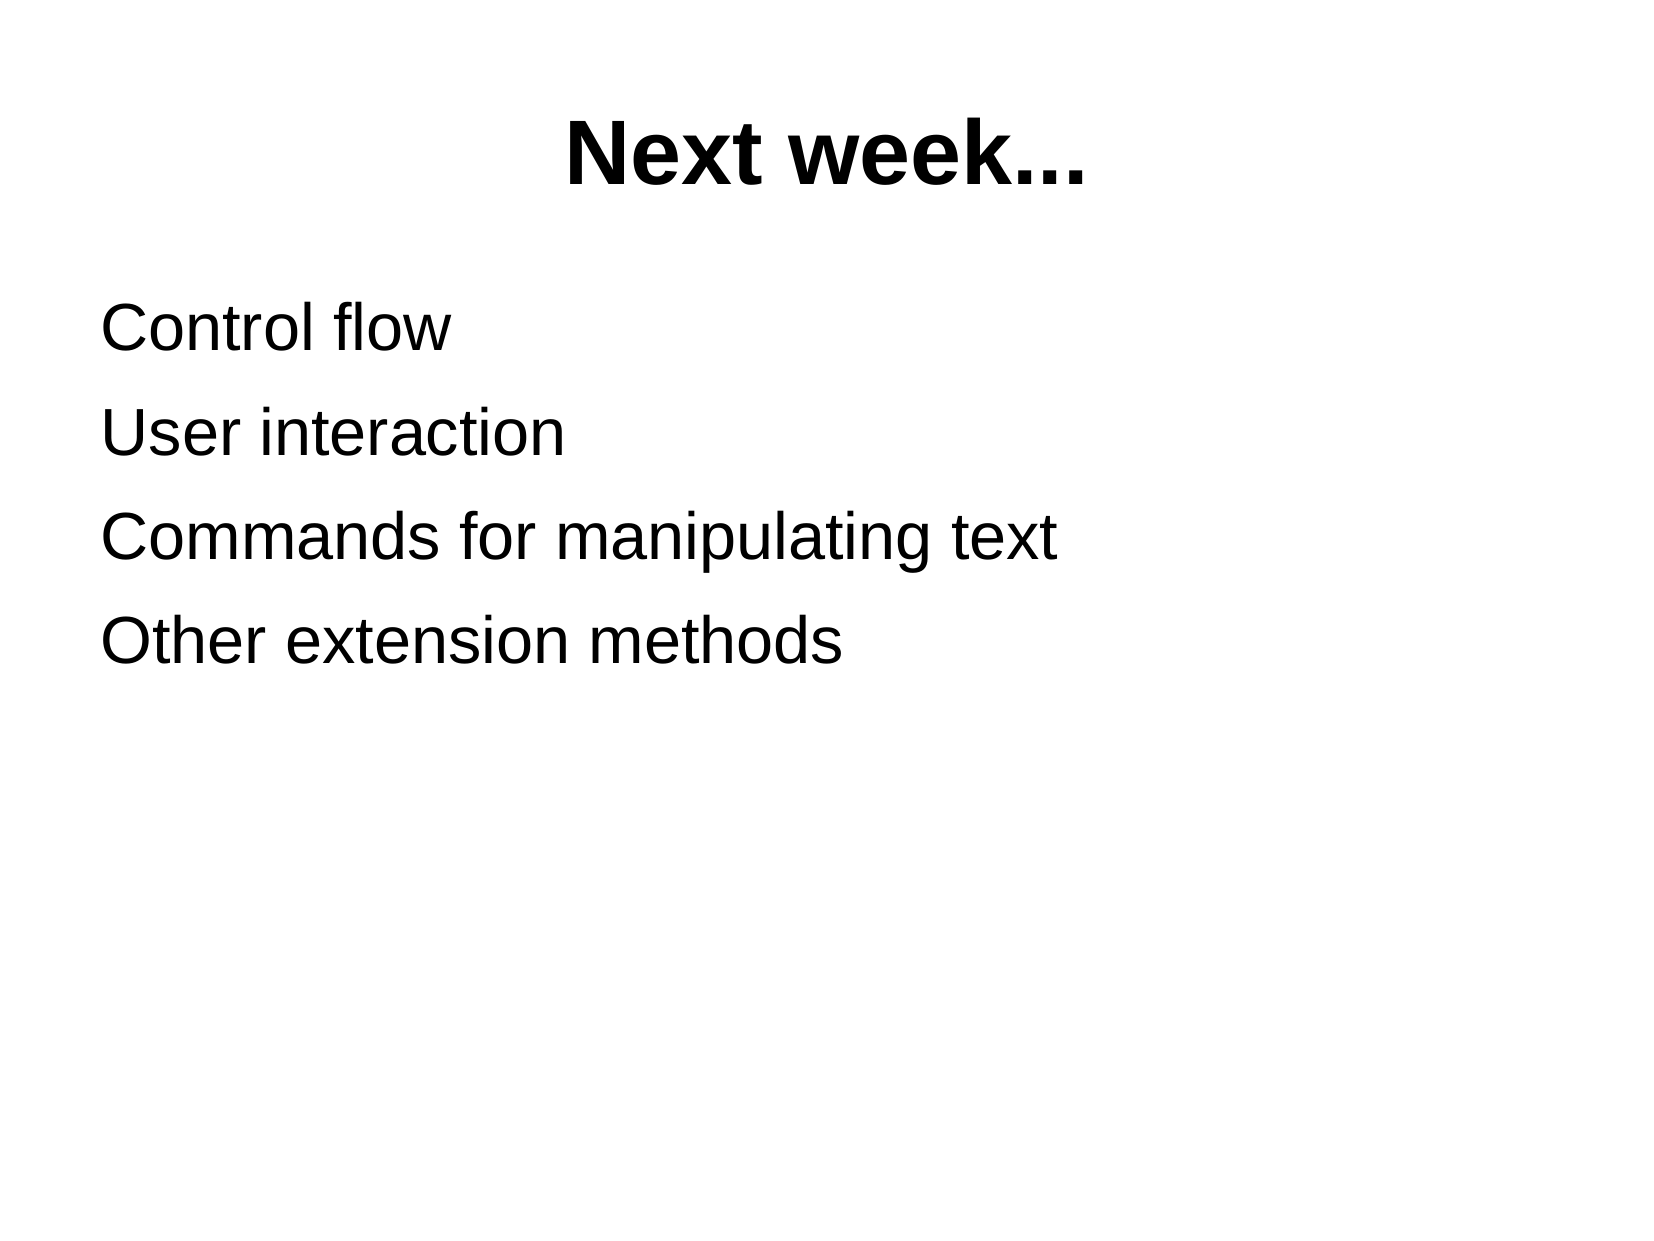

# Next week...
Control flow
User interaction
Commands for manipulating text
Other extension methods